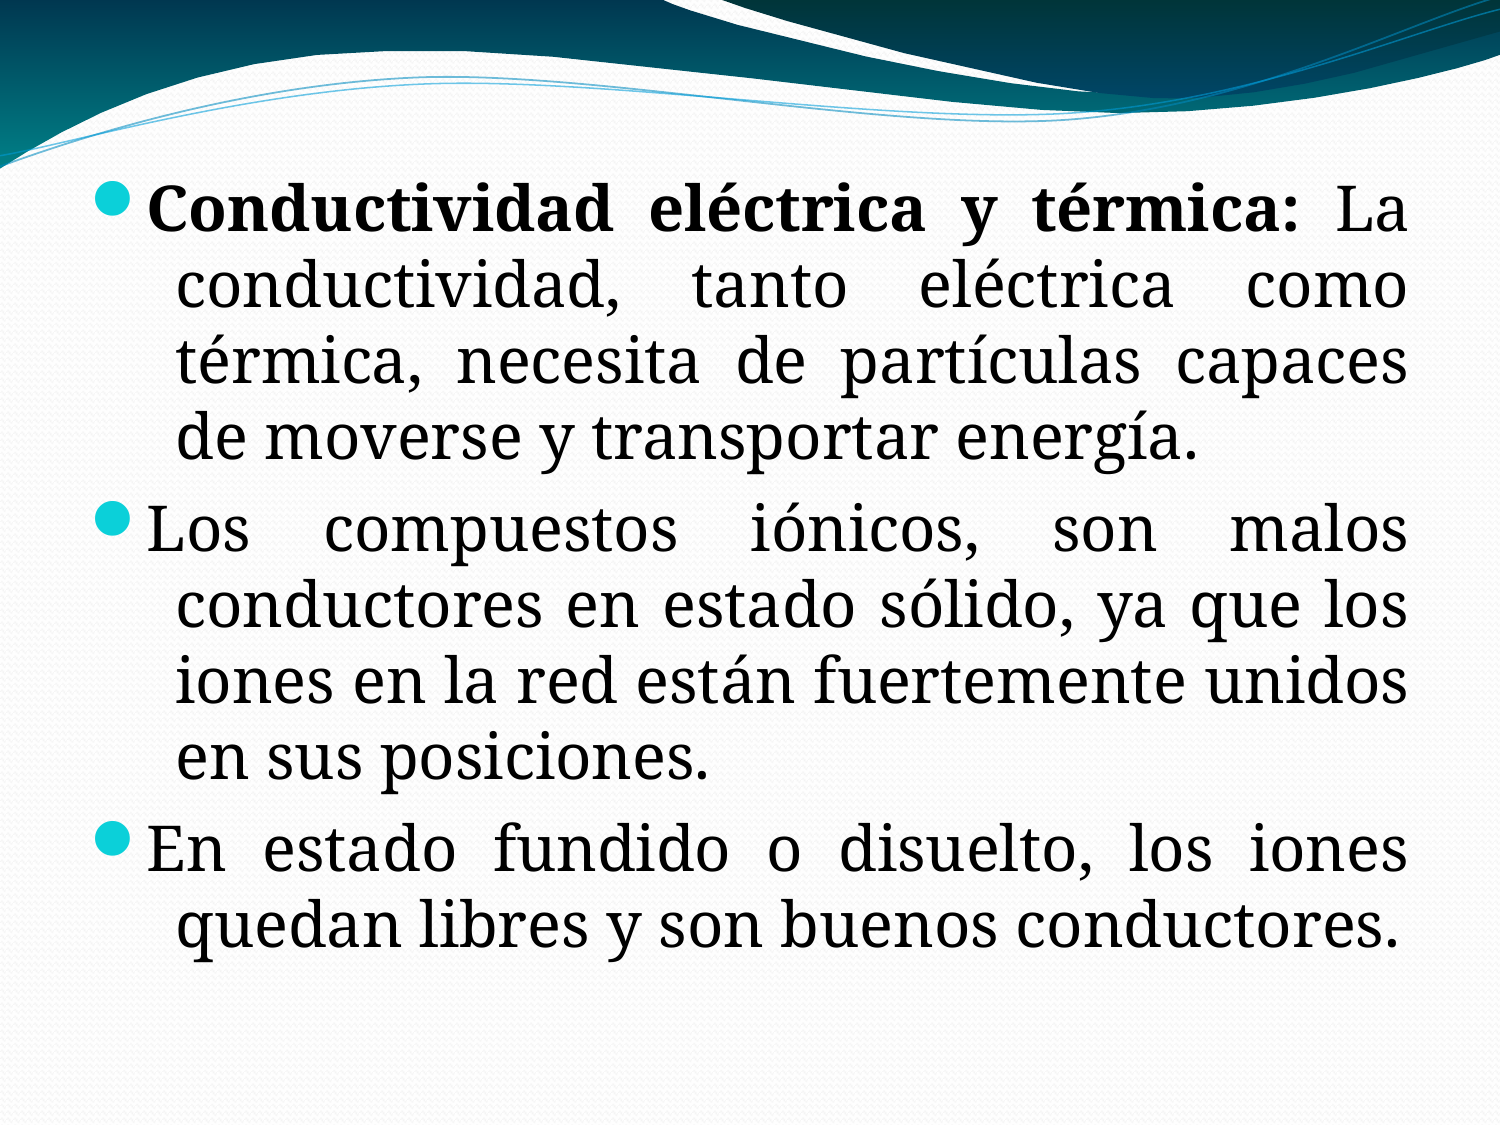

# Conductividad eléctrica y térmica: La conductividad, tanto eléctrica como térmica, necesita de partículas capaces de moverse y transportar energía.
Los compuestos iónicos, son malos conductores en estado sólido, ya que los iones en la red están fuertemente unidos en sus posiciones.
En estado fundido o disuelto, los iones quedan libres y son buenos conductores.